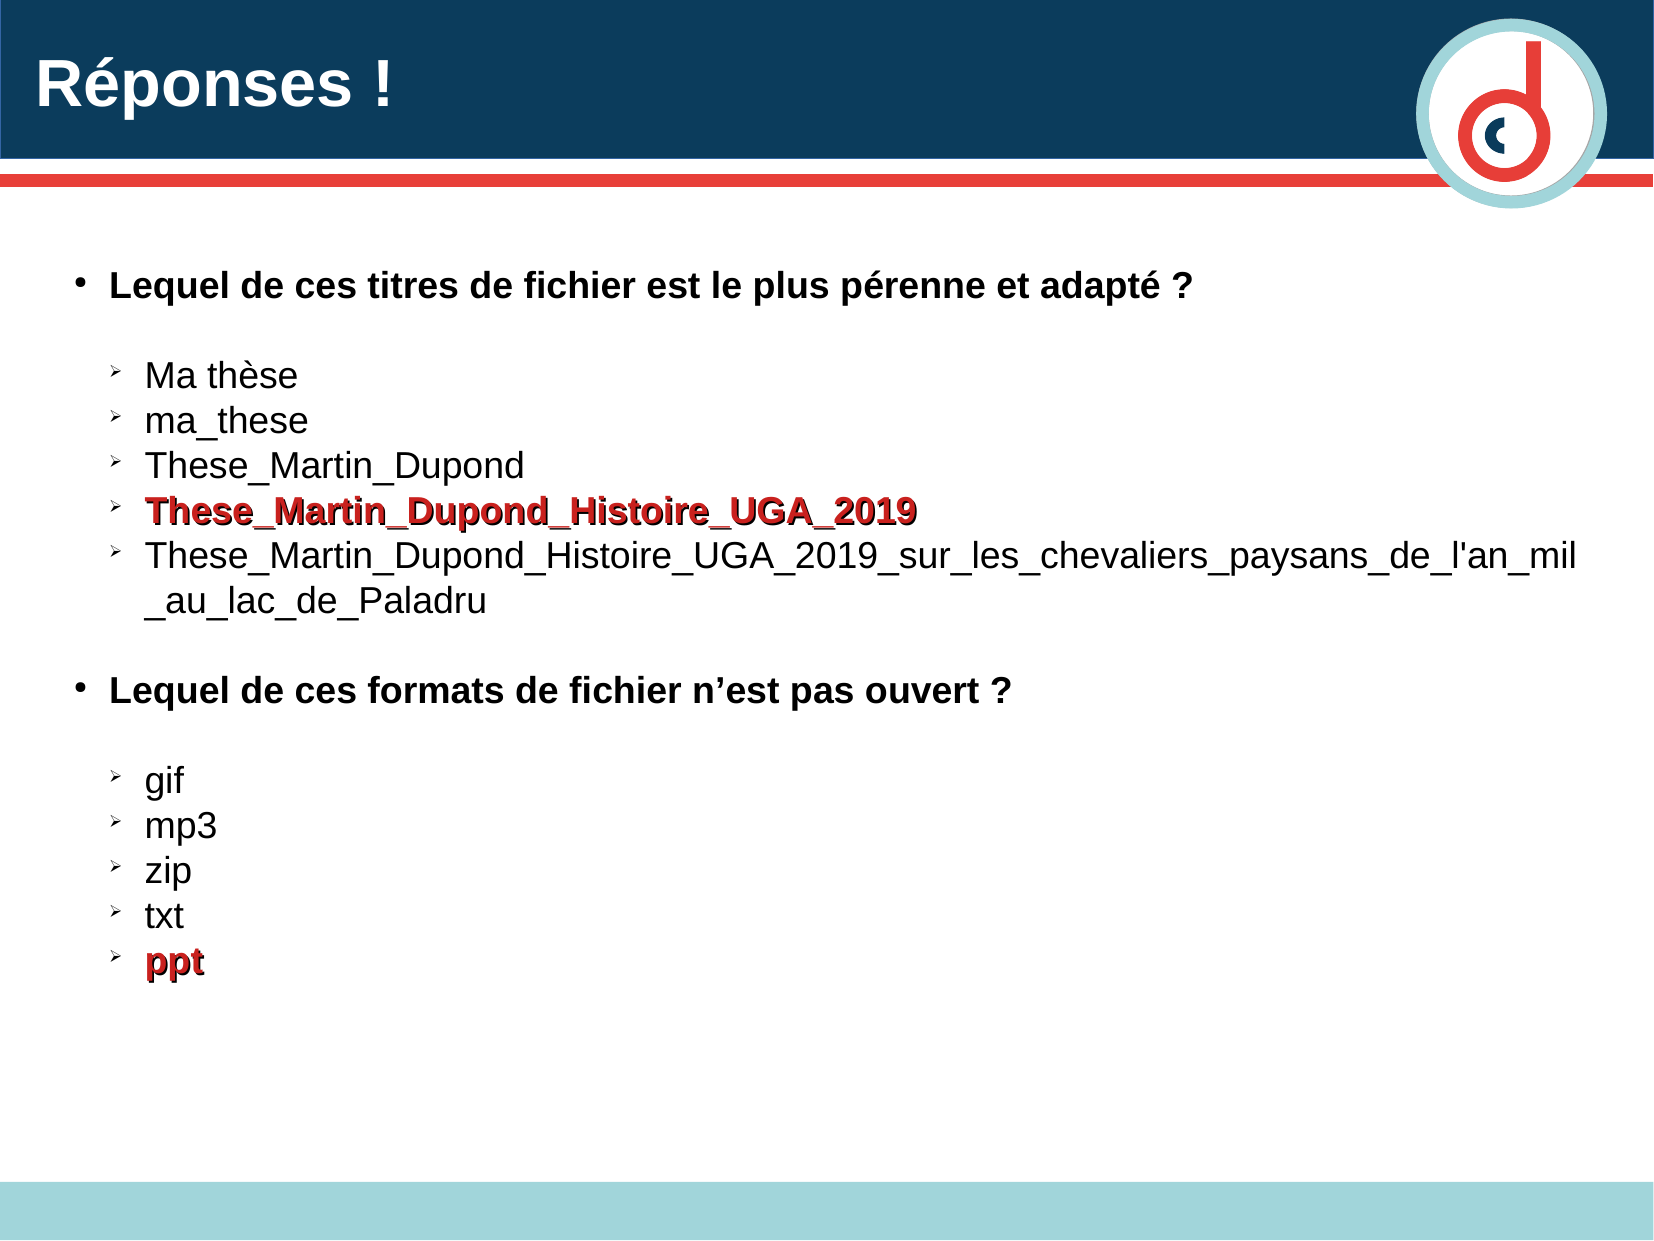

# Réponses !
Lequel de ces titres de fichier est le plus pérenne et adapté ?
Ma thèse
ma_these
These_Martin_Dupond
These_Martin_Dupond_Histoire_UGA_2019
These_Martin_Dupond_Histoire_UGA_2019_sur_les_chevaliers_paysans_de_l'an_mil_au_lac_de_Paladru
Lequel de ces formats de fichier n’est pas ouvert ?
gif
mp3
zip
txt
ppt